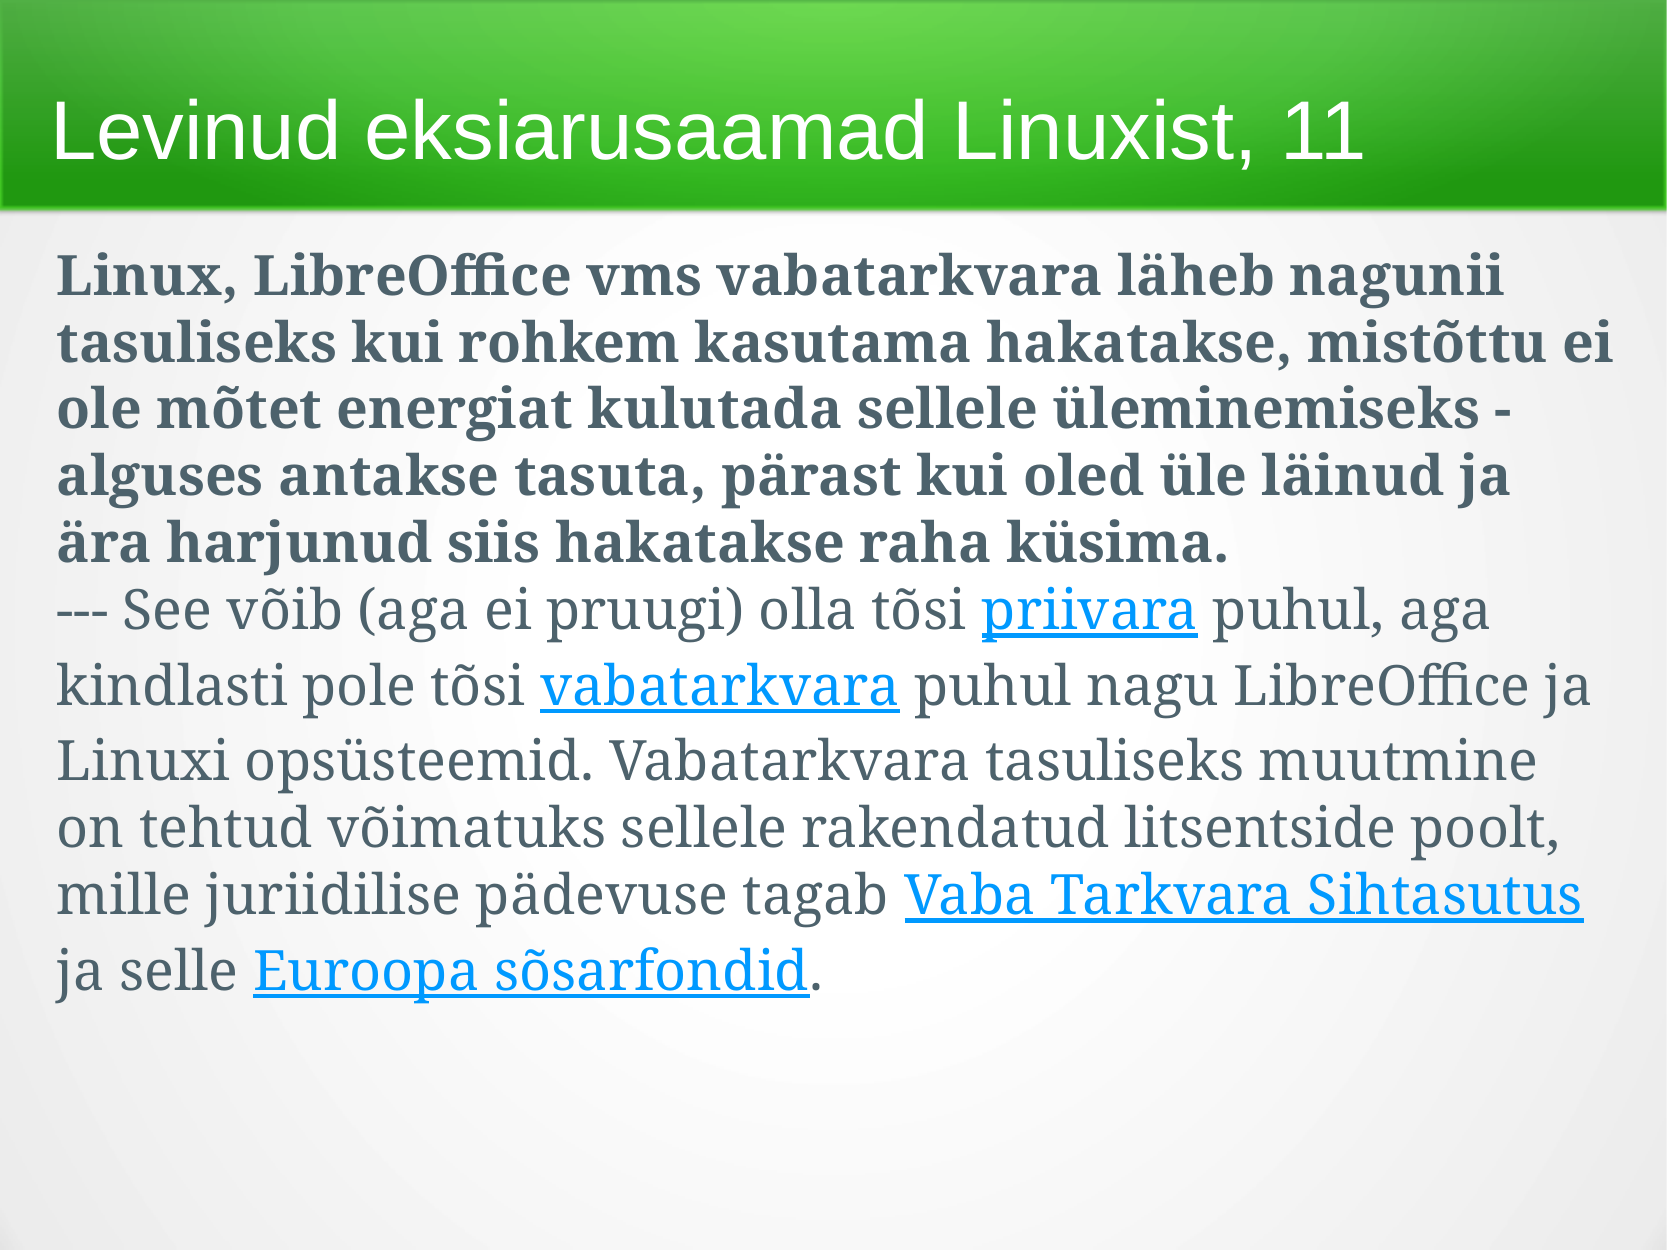

# Levinud eksiarusaamad Linuxist, 11
Linux, LibreOffice vms vabatarkvara läheb nagunii tasuliseks kui rohkem kasutama hakatakse, mistõttu ei ole mõtet energiat kulutada sellele üleminemiseks - alguses antakse tasuta, pärast kui oled üle läinud ja ära harjunud siis hakatakse raha küsima.
--- See võib (aga ei pruugi) olla tõsi priivara puhul, aga kindlasti pole tõsi vabatarkvara puhul nagu LibreOffice ja Linuxi opsüsteemid. Vabatarkvara tasuliseks muutmine on tehtud võimatuks sellele rakendatud litsentside poolt, mille juriidilise pädevuse tagab Vaba Tarkvara Sihtasutus ja selle Euroopa sõsarfondid.